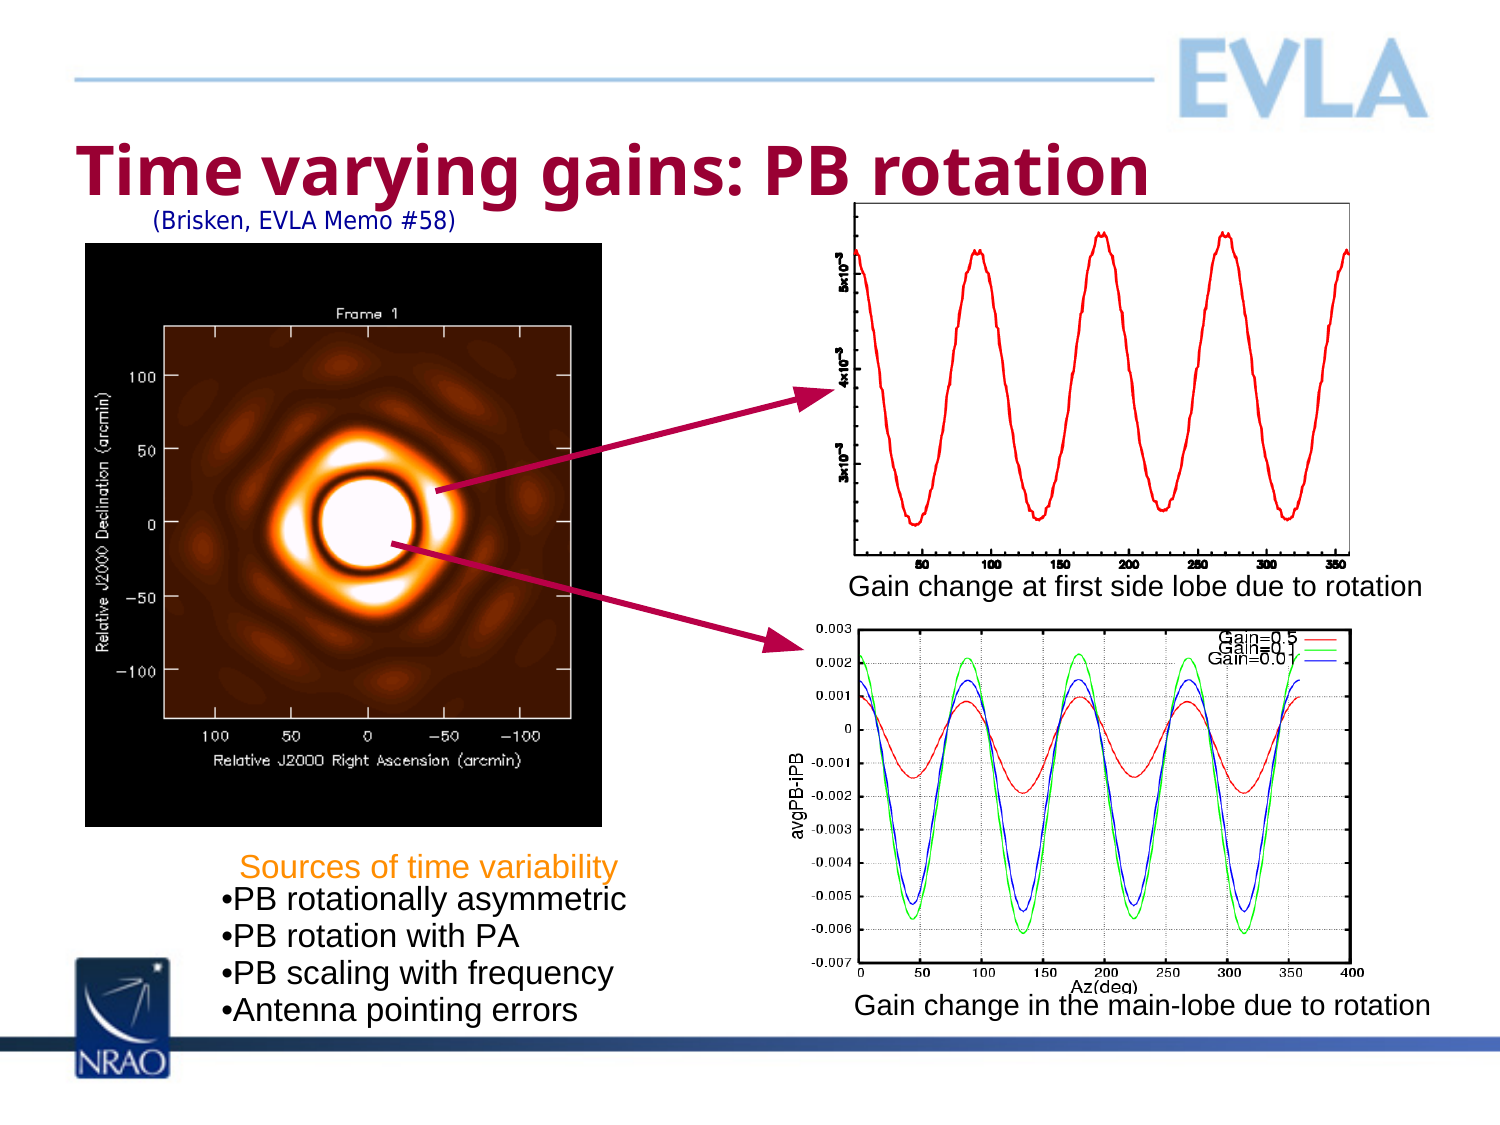

Time varying gains: PB rotation
(Brisken, EVLA Memo #58)
#
Gain change at first side lobe due to rotation
Sources of time variability
Cross hand power
pattern
PB rotationally asymmetric
PB rotation with PA
PB scaling with frequency
Antenna pointing errors
Gain change in the main-lobe due to rotation